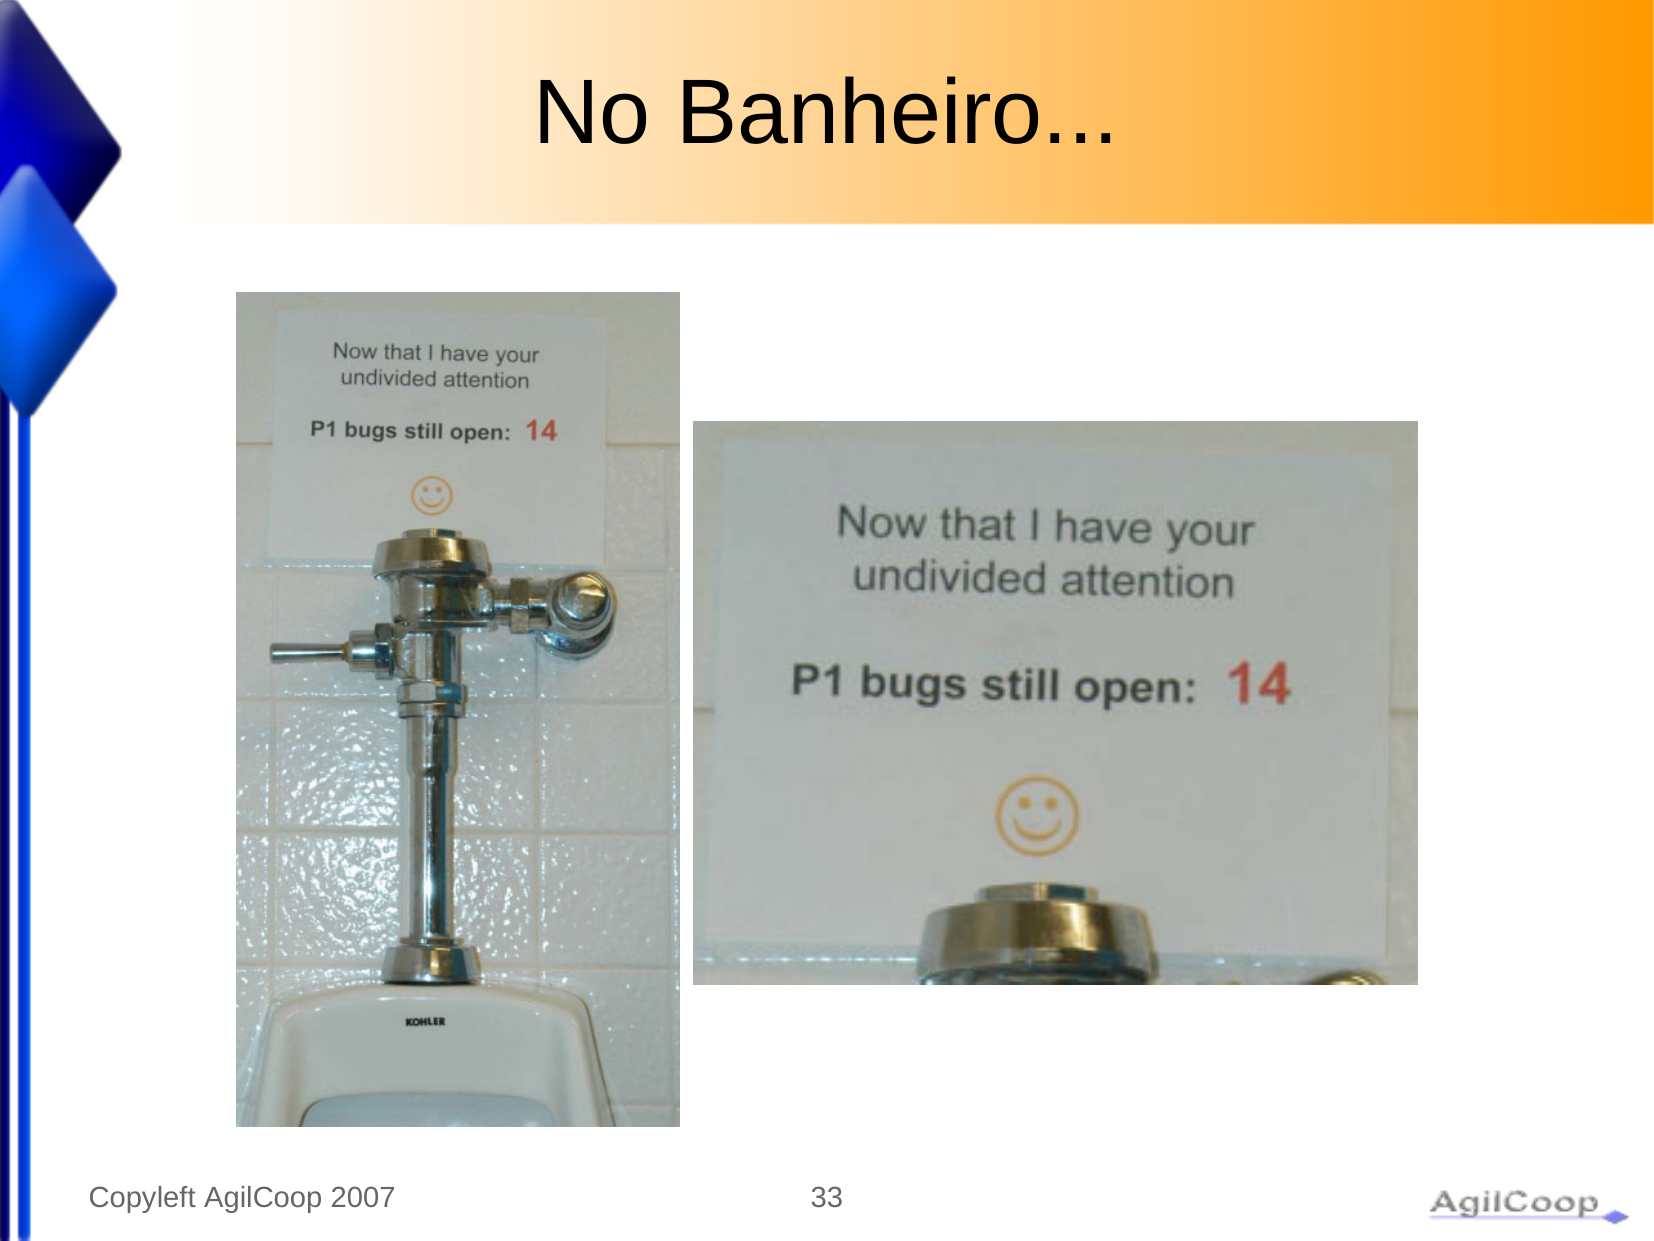

# No Banheiro...
Copyleft AgilCoop 2007
33